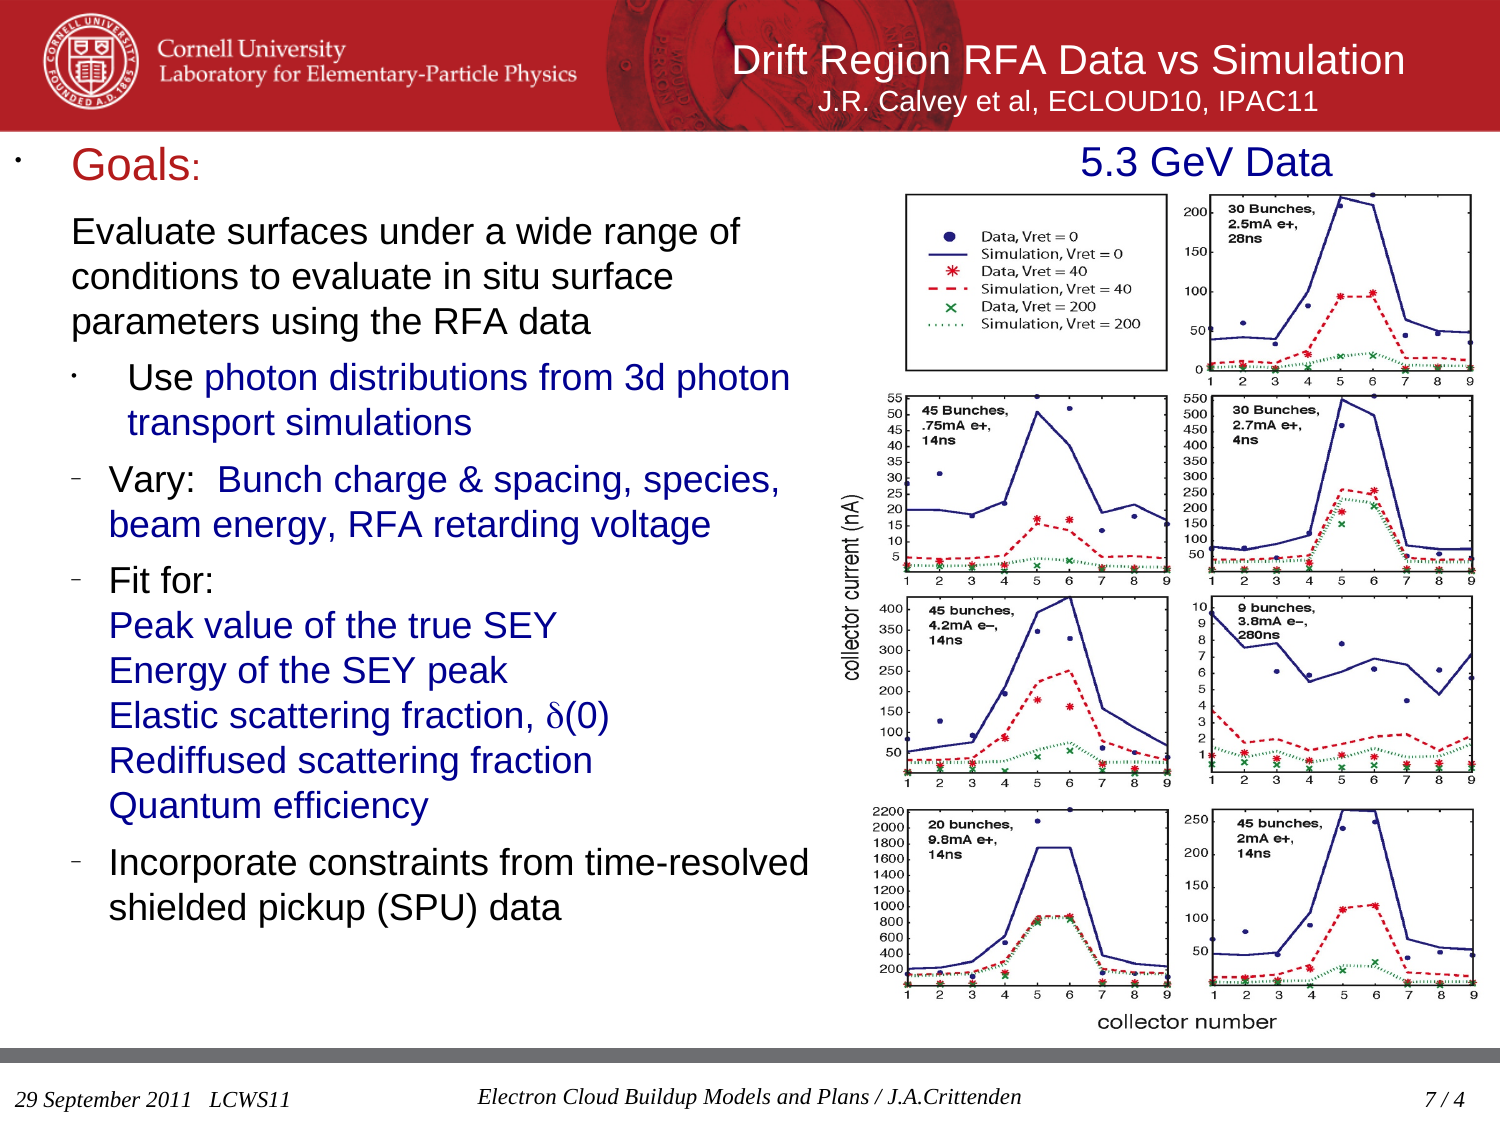

Drift Region RFA Data vs Simulation
J.R. Calvey et al, ECLOUD10, IPAC11
# Goals:
Evaluate surfaces under a wide range of conditions to evaluate in situ surface parameters using the RFA data
Use photon distributions from 3d photon transport simulations
Vary: Bunch charge & spacing, species, beam energy, RFA retarding voltage
Fit for:
Peak value of the true SEY
Energy of the SEY peak
Elastic scattering fraction, d(0)
Rediffused scattering fraction
Quantum efficiency
Incorporate constraints from time-resolved shielded pickup (SPU) data
5.3 GeV Data